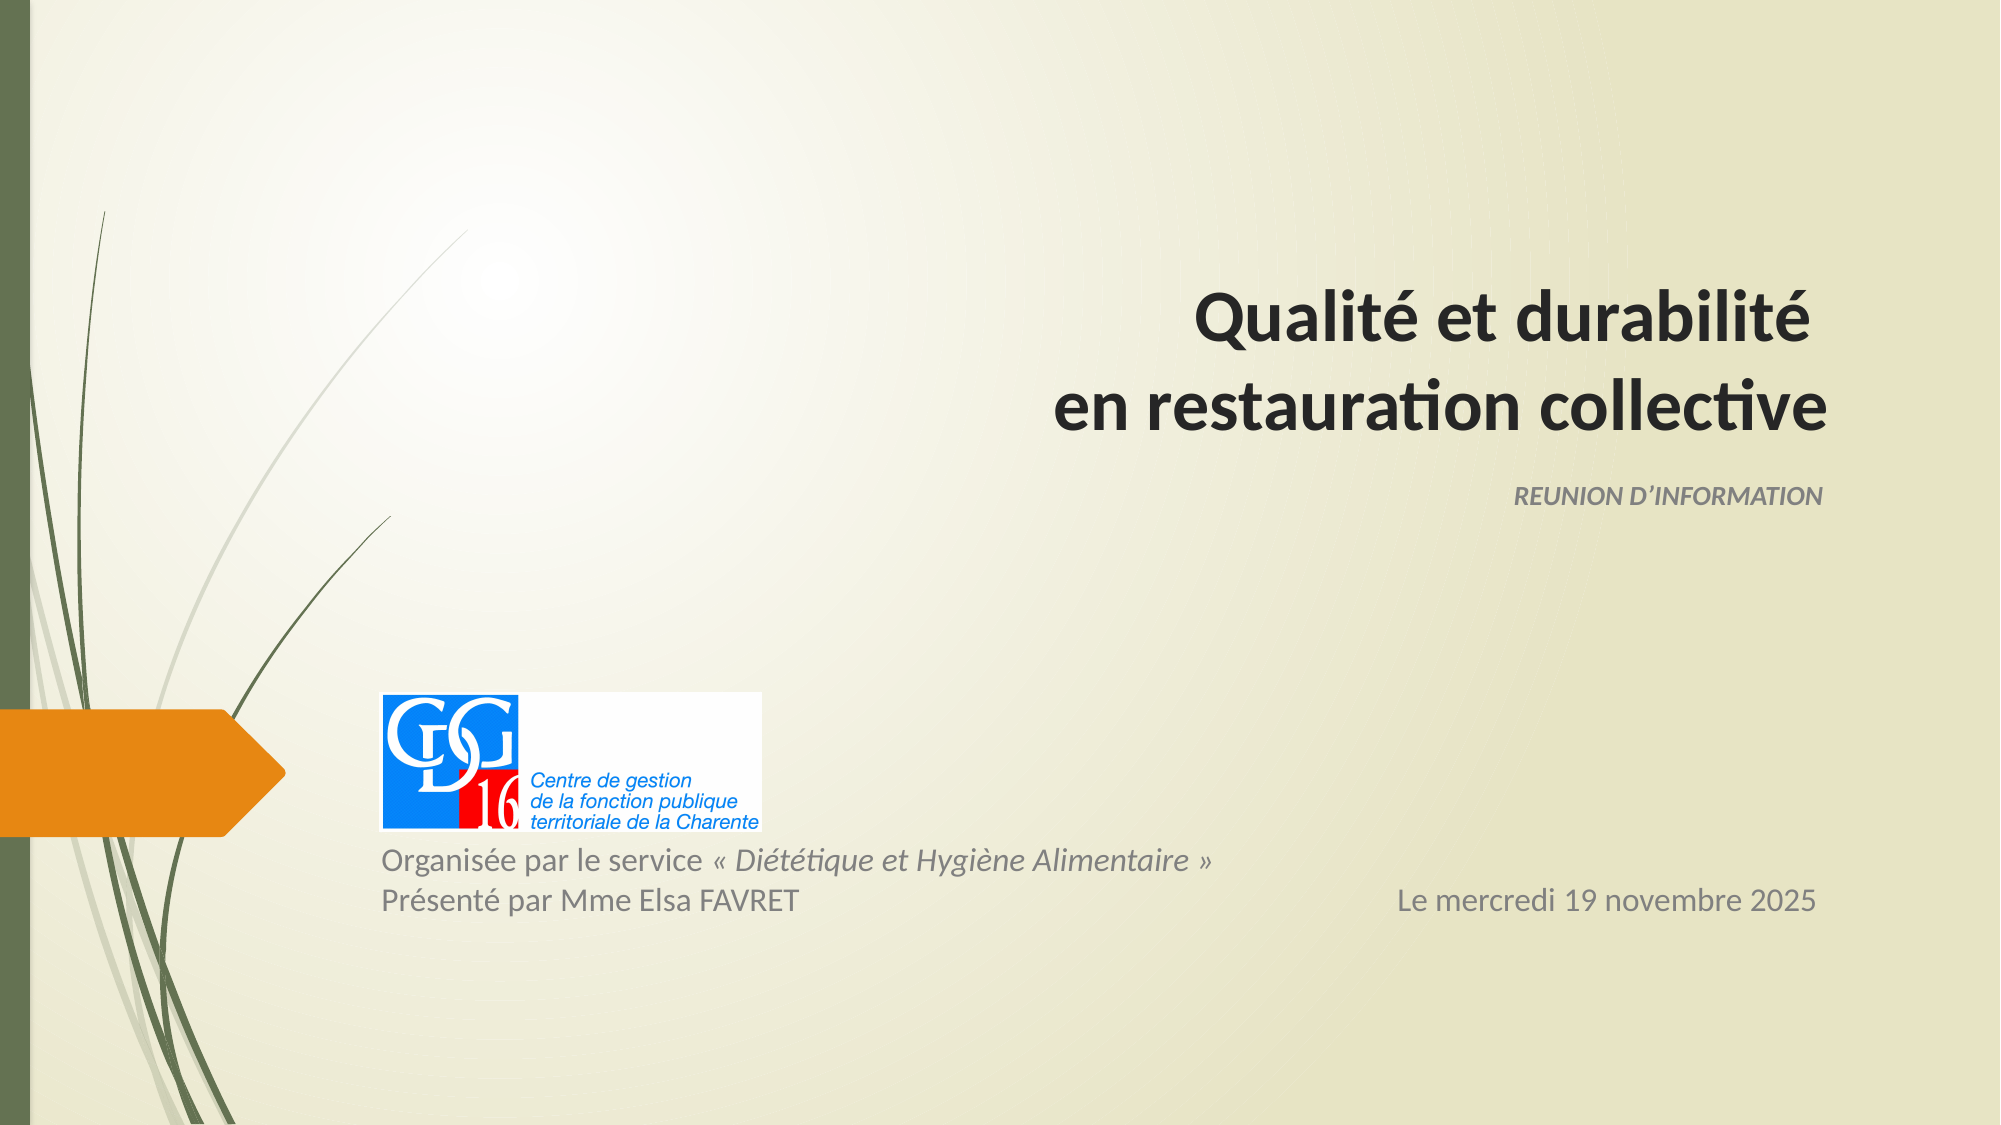

# Qualité et durabilité en restauration collective REUNION D’INFORMATION
Organisée par le service « Diététique et Hygiène Alimentaire »
Présenté par Mme Elsa FAVRET 	Le mercredi 19 novembre 2025